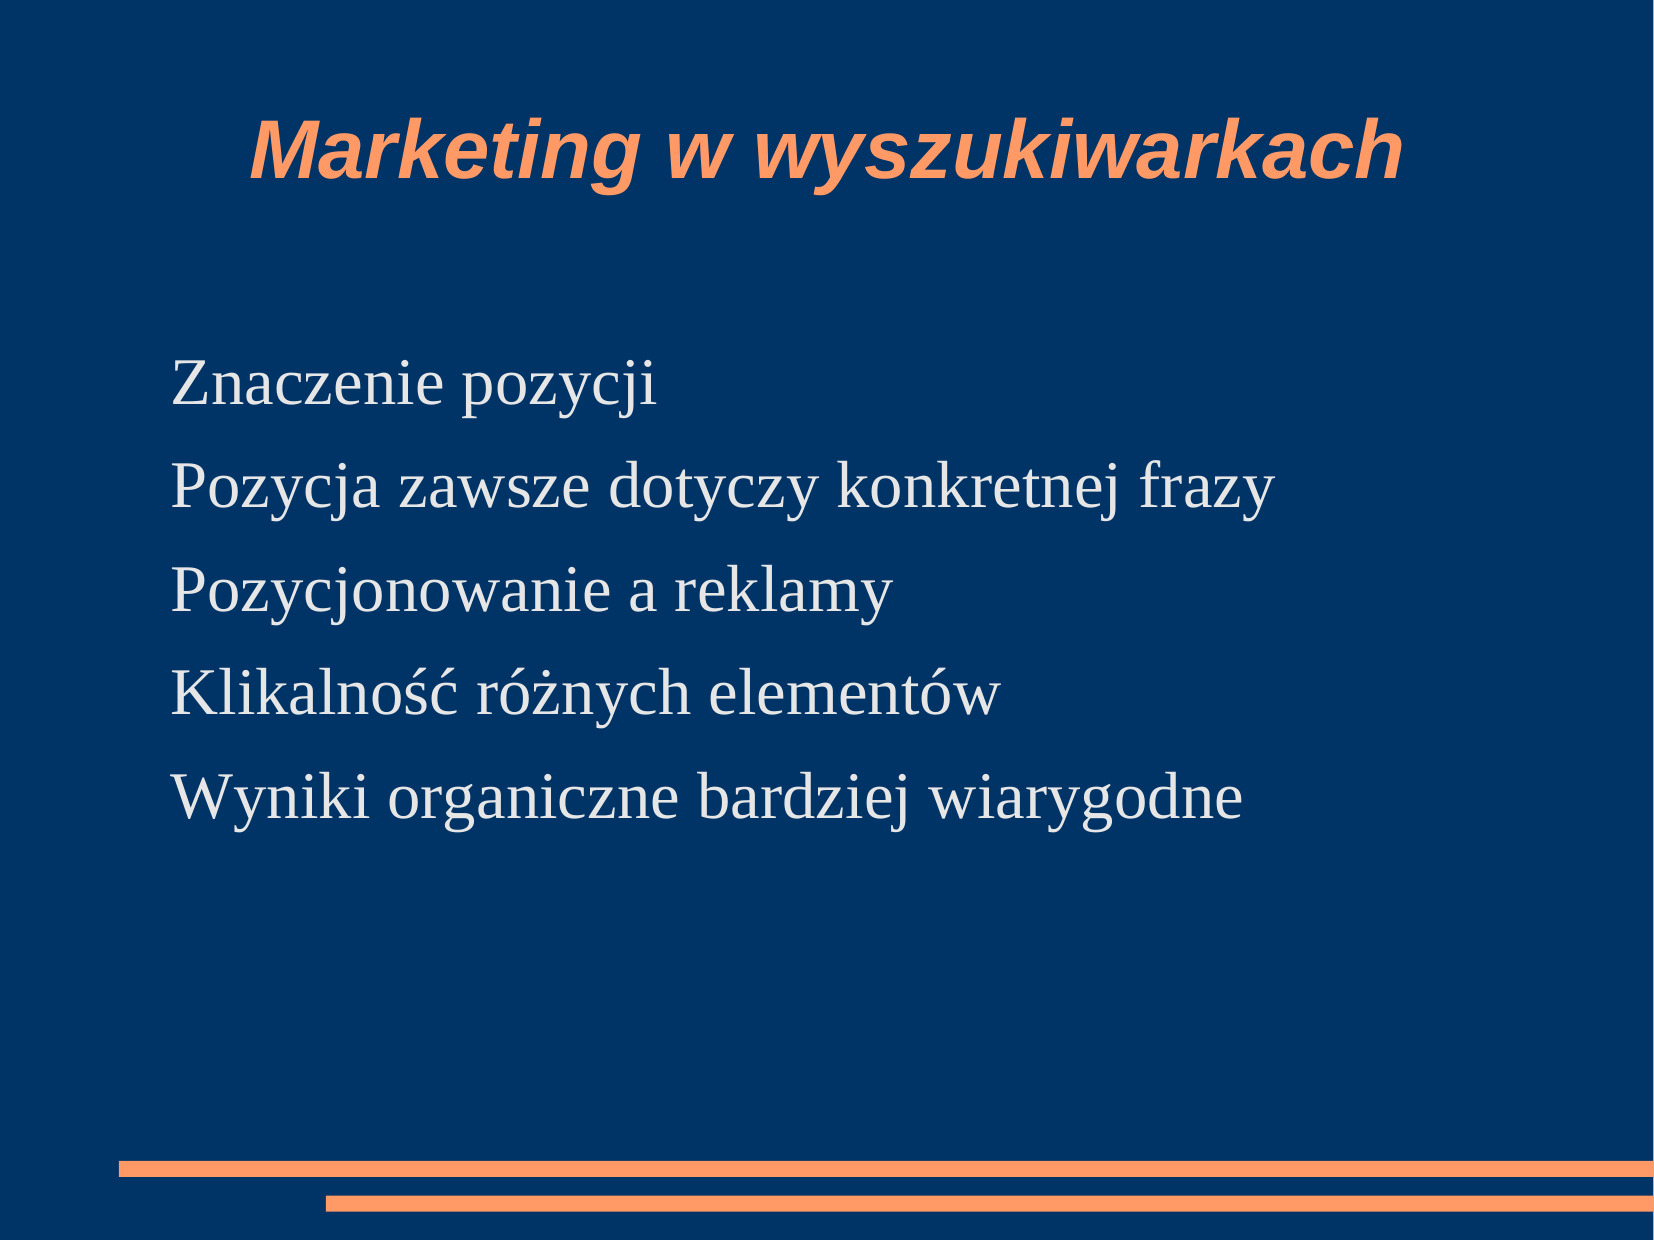

# Marketing w wyszukiwarkach
Znaczenie pozycji
Pozycja zawsze dotyczy konkretnej frazy
Pozycjonowanie a reklamy
Klikalność różnych elementów
Wyniki organiczne bardziej wiarygodne